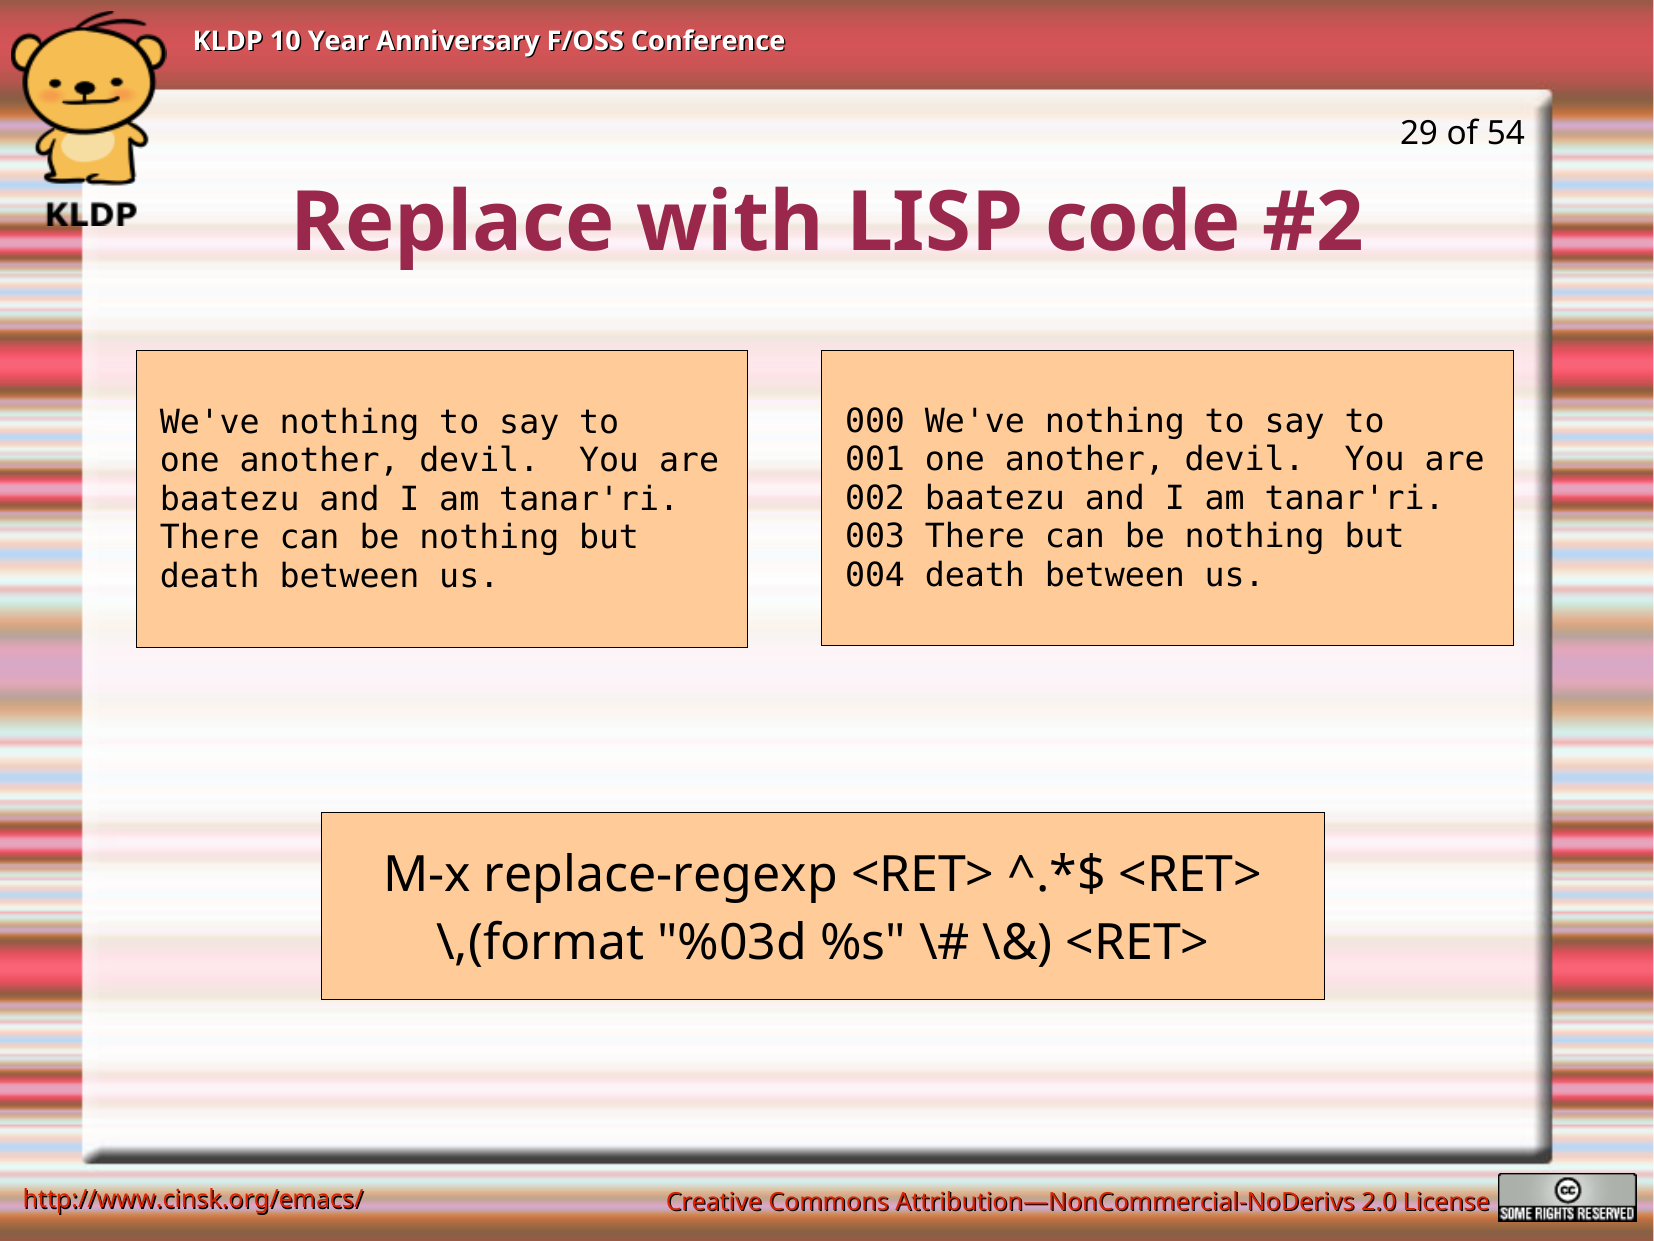

# Replace with LISP code #2
We've nothing to say to
one another, devil. You are
baatezu and I am tanar'ri.
There can be nothing but
death between us.
000 We've nothing to say to
001 one another, devil. You are
002 baatezu and I am tanar'ri.
003 There can be nothing but
004 death between us.
M-x replace-regexp <RET> ^.*$ <RET>
\,(format "%03d %s" \# \&) <RET>